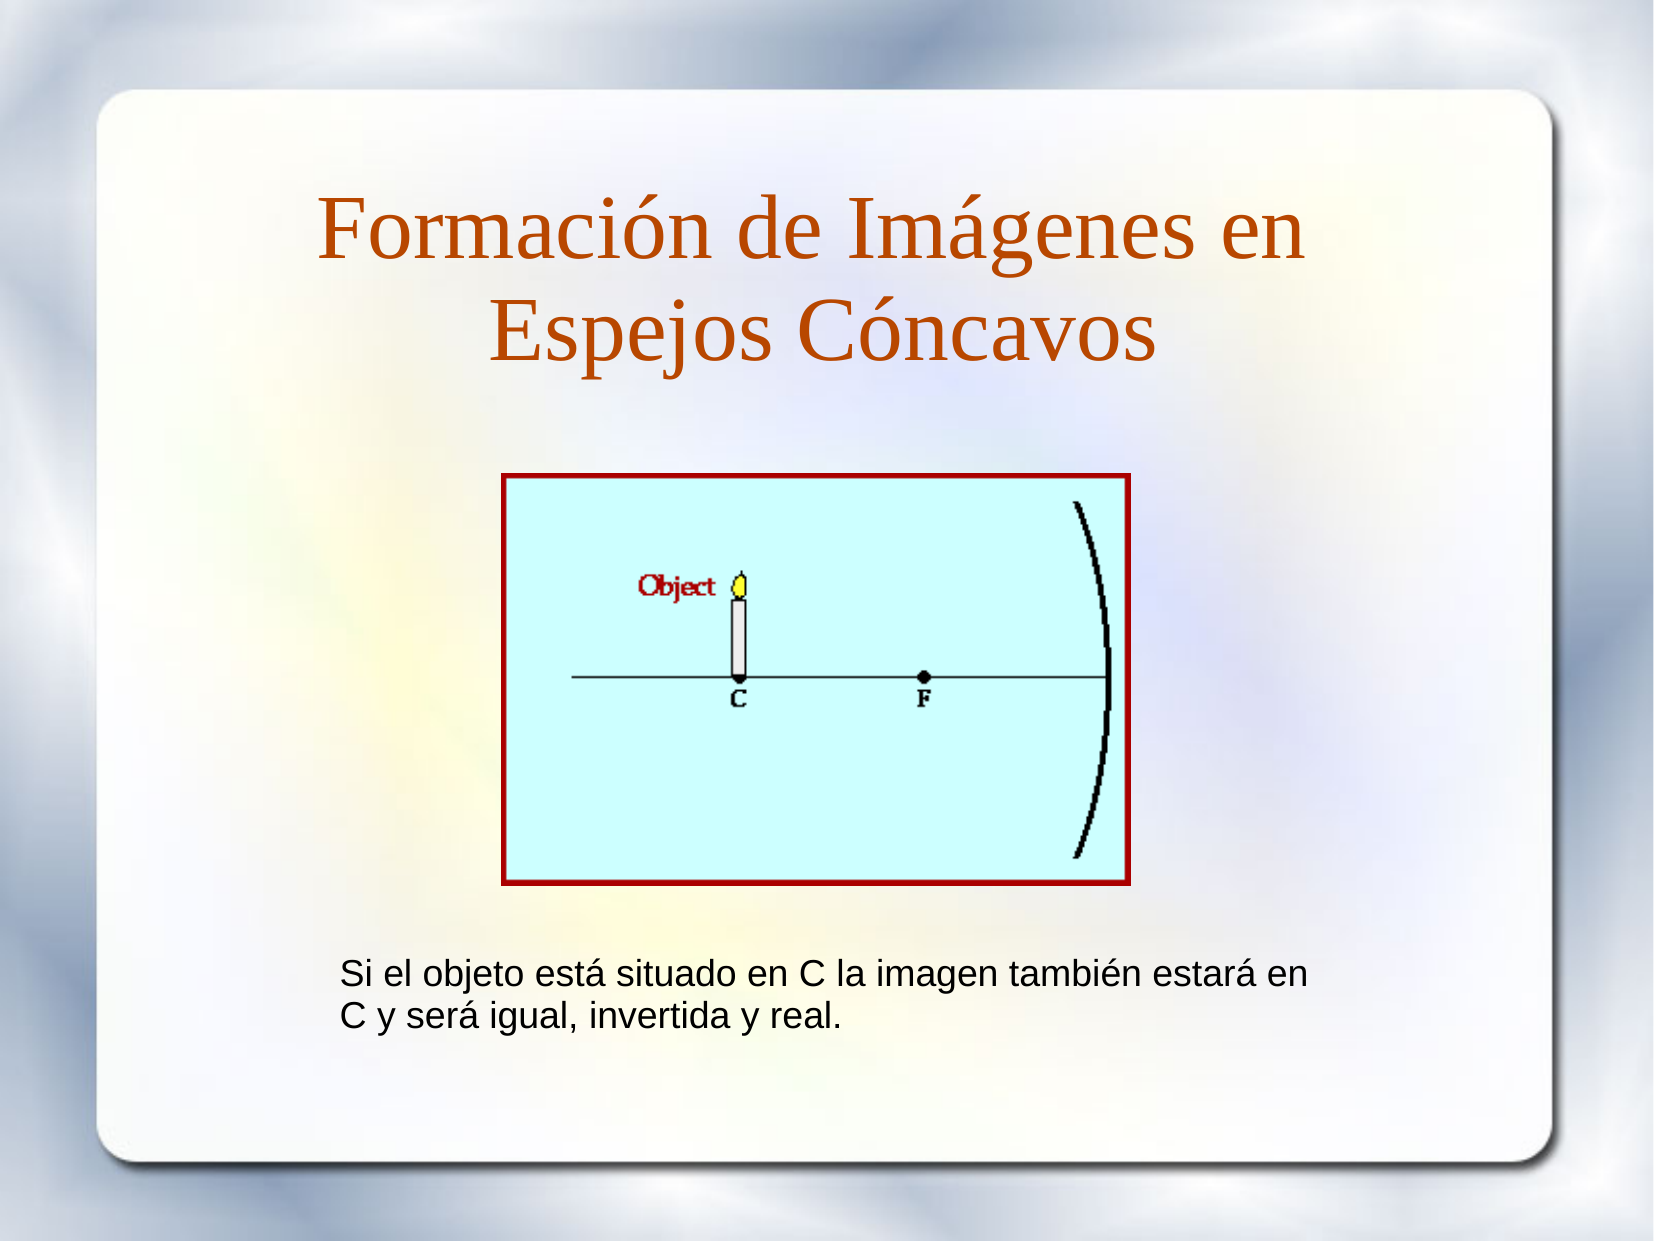

# Formación de Imágenes en Espejos Cóncavos
Si el objeto está situado en C la imagen también estará en C y será igual, invertida y real.